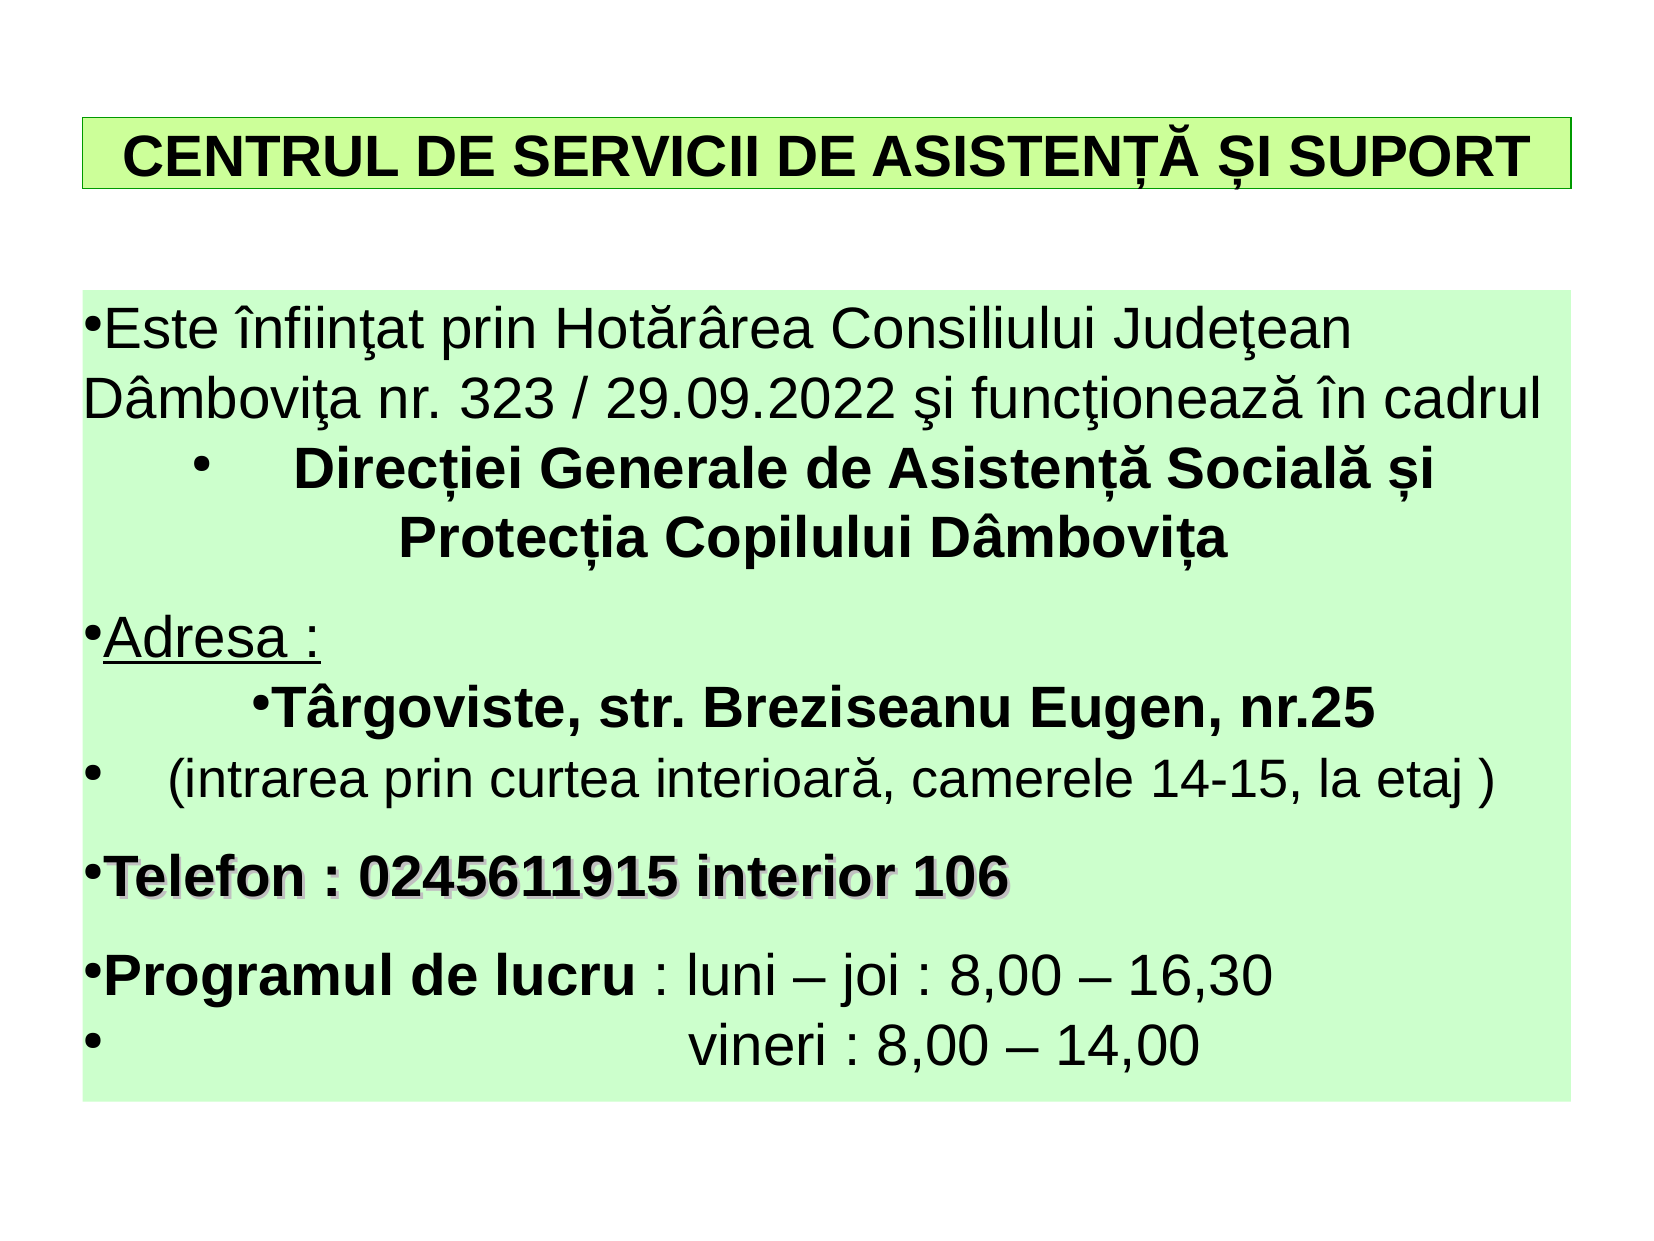

# CENTRUL DE SERVICII DE ASISTENȚĂ ȘI SUPORT
Este înfiinţat prin Hotărârea Consiliului Judeţean Dâmboviţa nr. 323 / 29.09.2022 şi funcţionează în cadrul
 Direcției Generale de Asistență Socială și Protecția Copilului Dâmbovița
Adresa :
Târgoviste, str. Breziseanu Eugen, nr.25
 (intrarea prin curtea interioară, camerele 14-15, la etaj )
Telefon : 0245611915 interior 106
Programul de lucru : luni – joi : 8,00 – 16,30
 vineri : 8,00 – 14,00